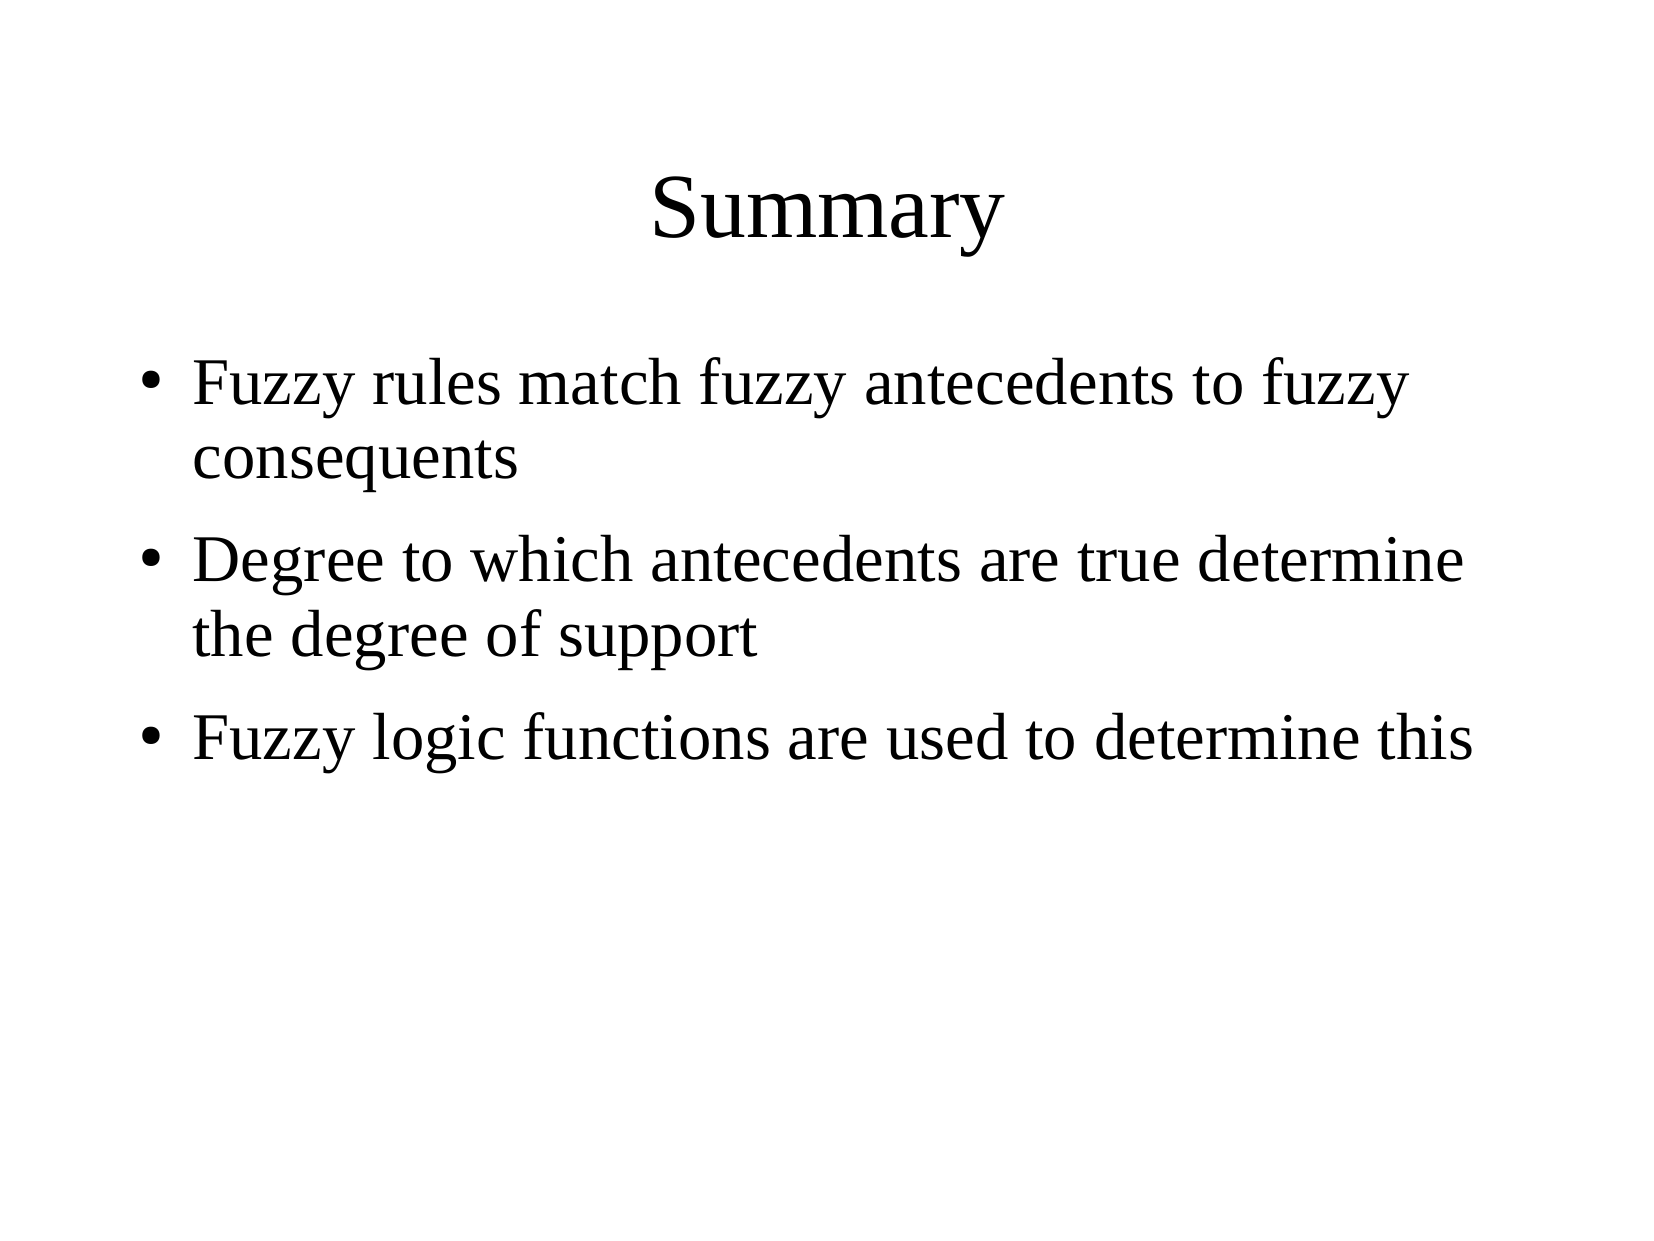

# Summary
Fuzzy rules match fuzzy antecedents to fuzzy consequents
Degree to which antecedents are true determine the degree of support
Fuzzy logic functions are used to determine this